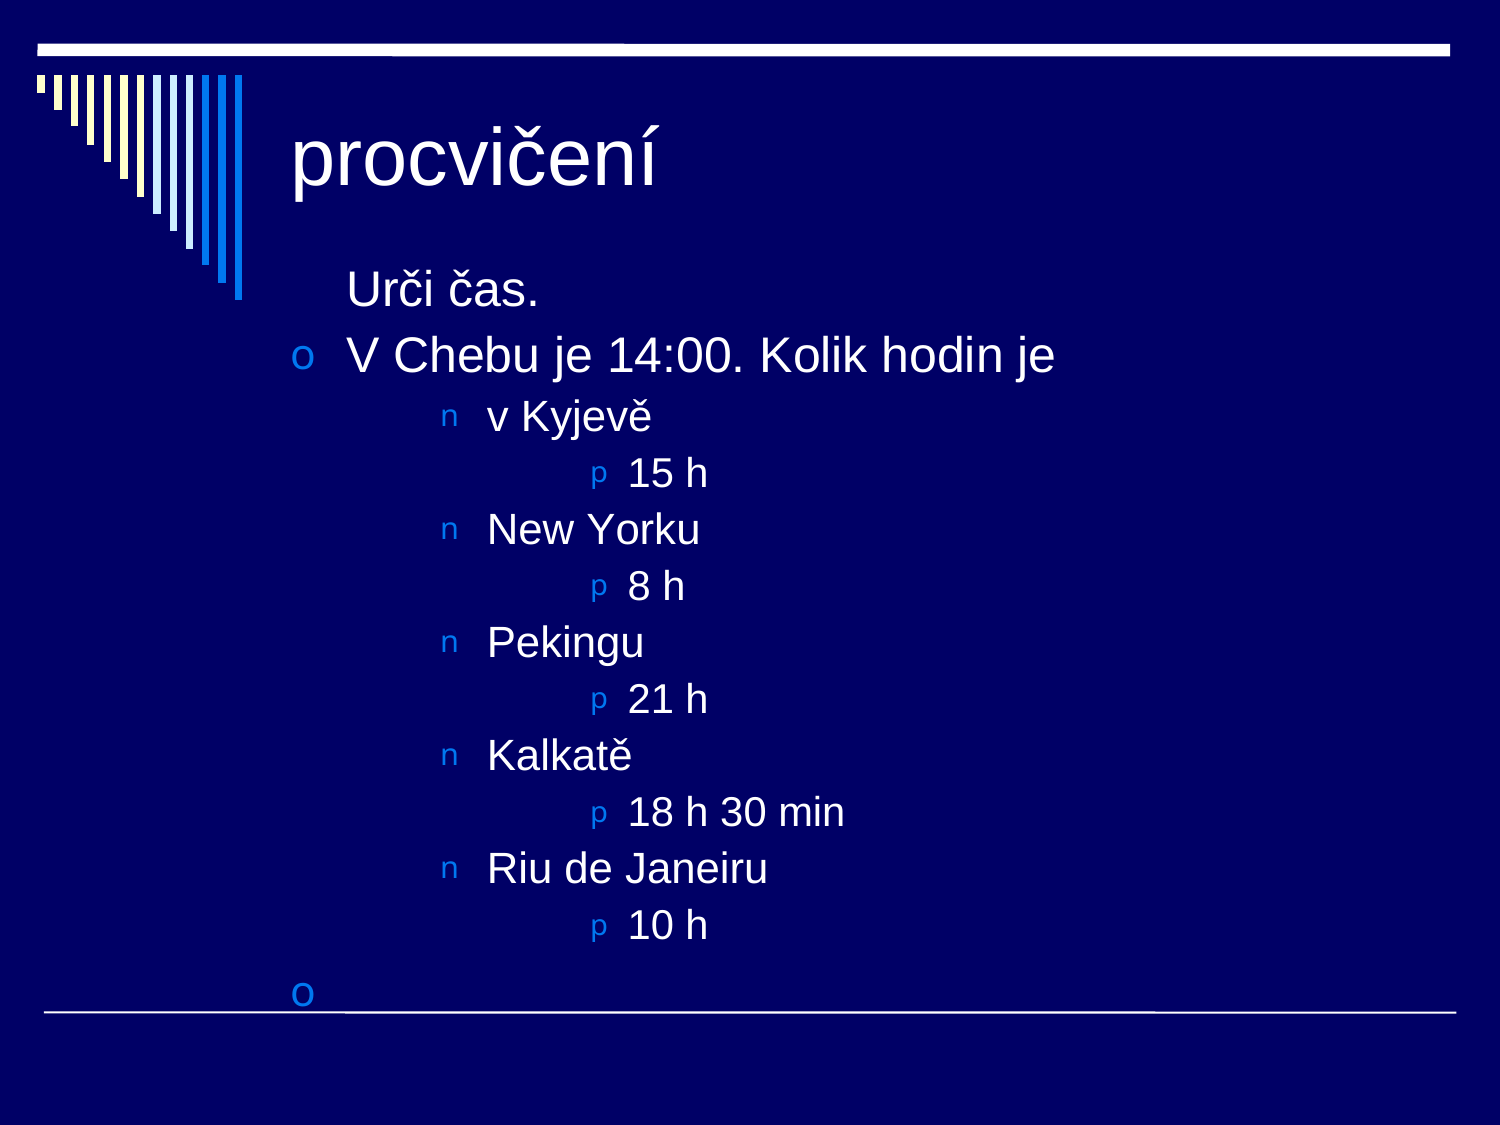

# procvičení
Urči čas.
V Chebu je 14:00. Kolik hodin je
v Kyjevě
15 h
New Yorku
8 h
Pekingu
21 h
Kalkatě
18 h 30 min
Riu de Janeiru
10 h